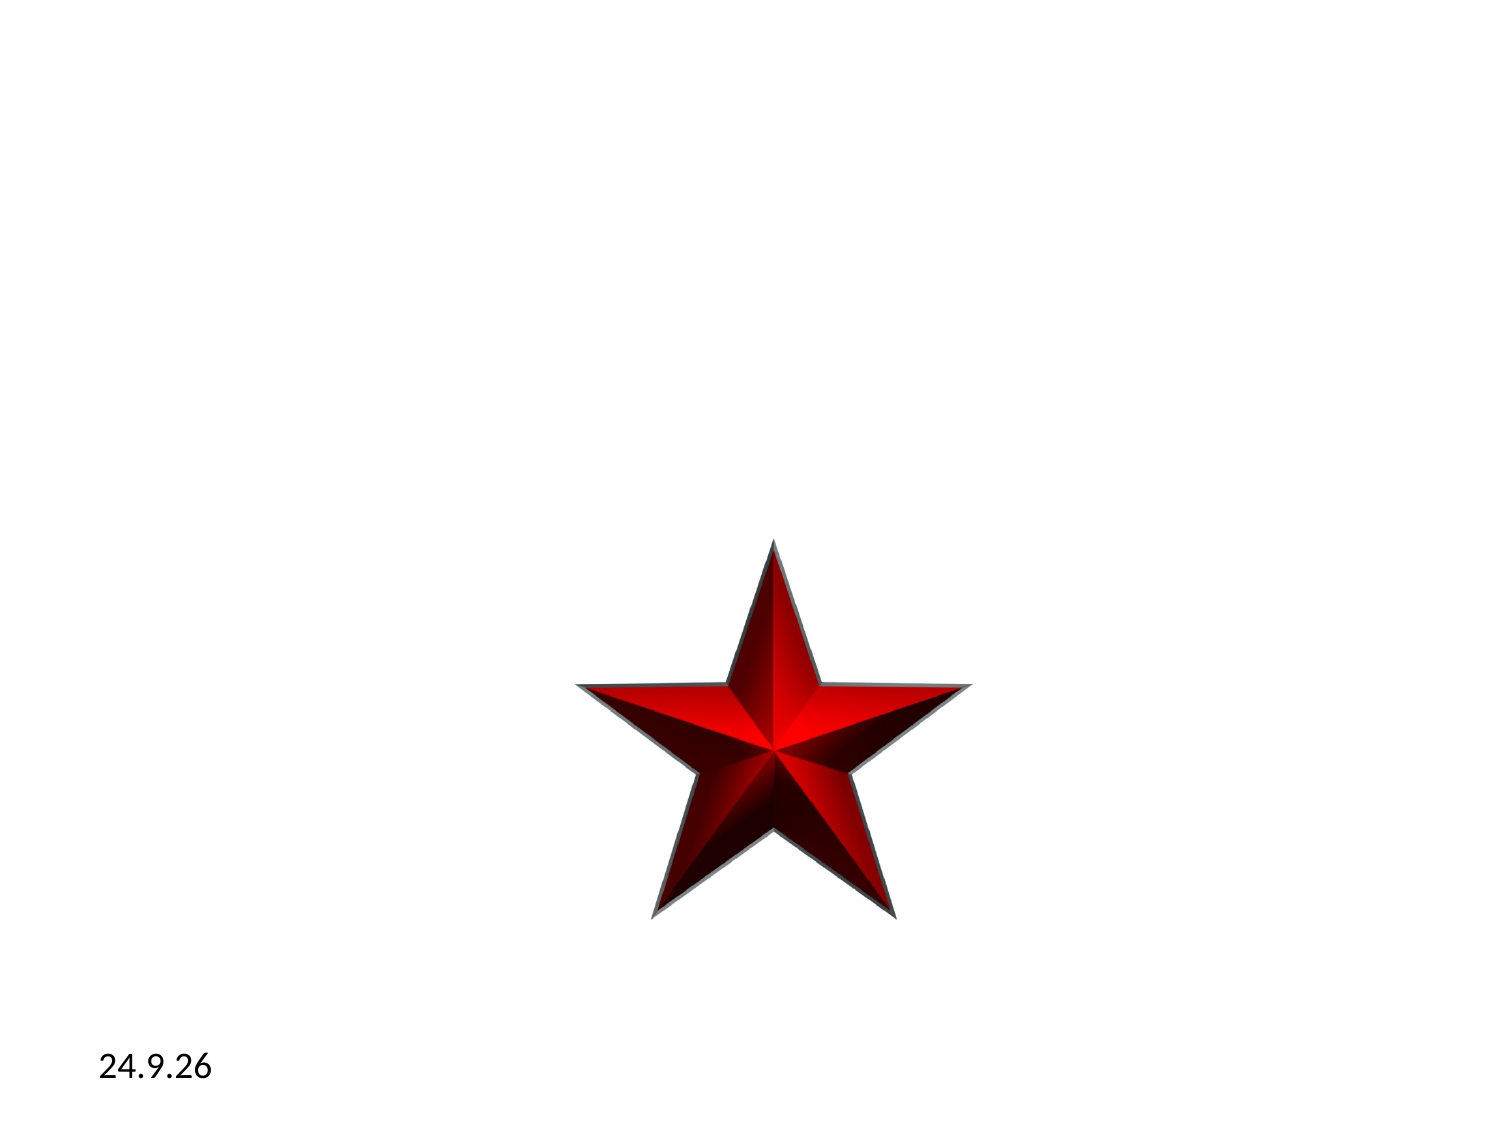

Ku zhvillohej ngjarja në këtë tregim ?
#